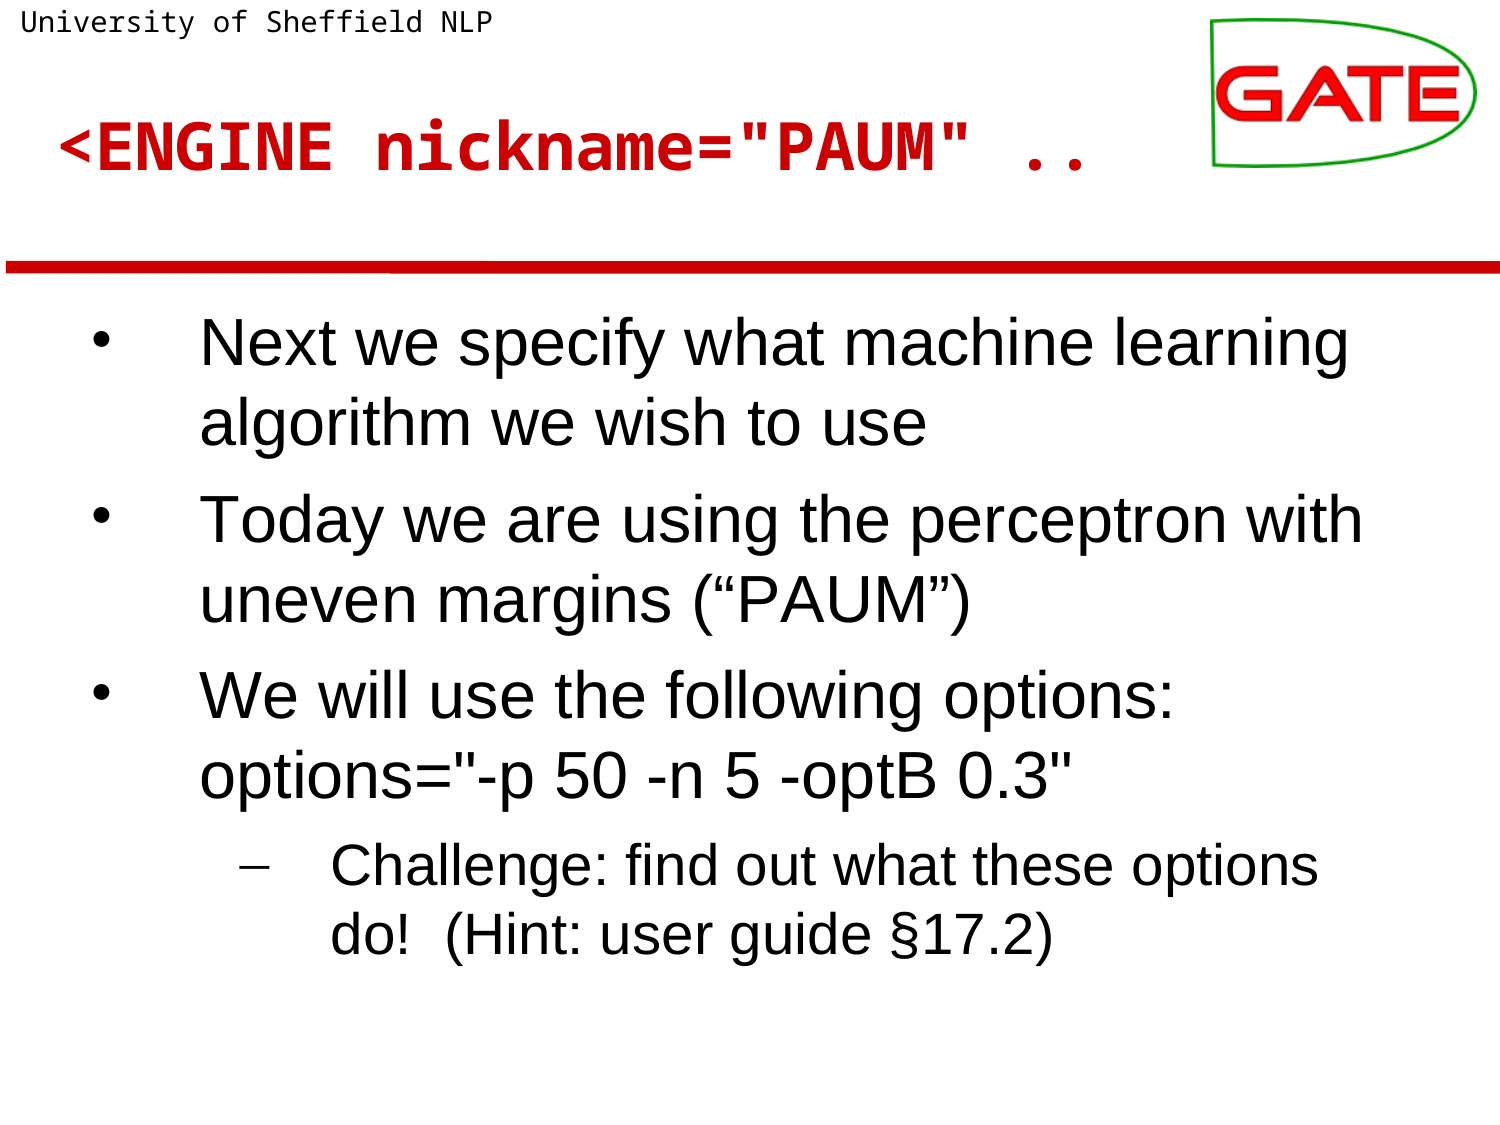

# <ENGINE nickname="PAUM" ..
Next we specify what machine learning algorithm we wish to use
Today we are using the perceptron with uneven margins (“PAUM”)
We will use the following options: options="-p 50 -n 5 -optB 0.3"
Challenge: find out what these options do! (Hint: user guide §17.2)